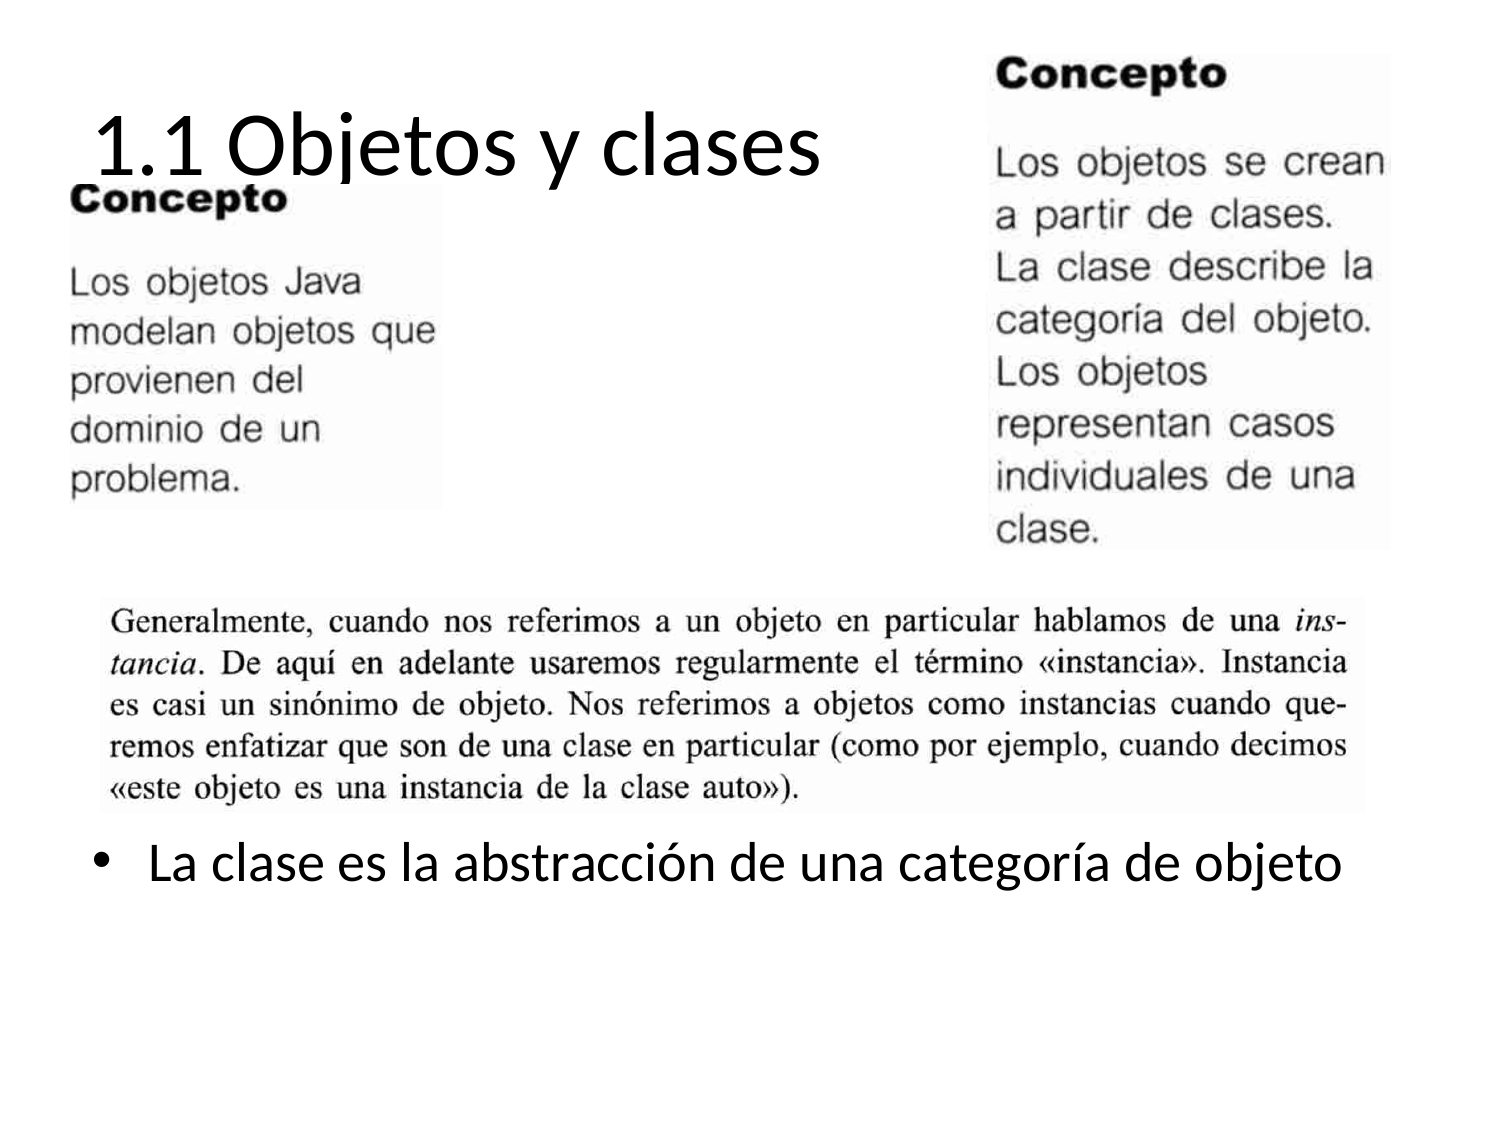

# 1.1 Objetos y clases
La clase es la abstracción de una categoría de objeto